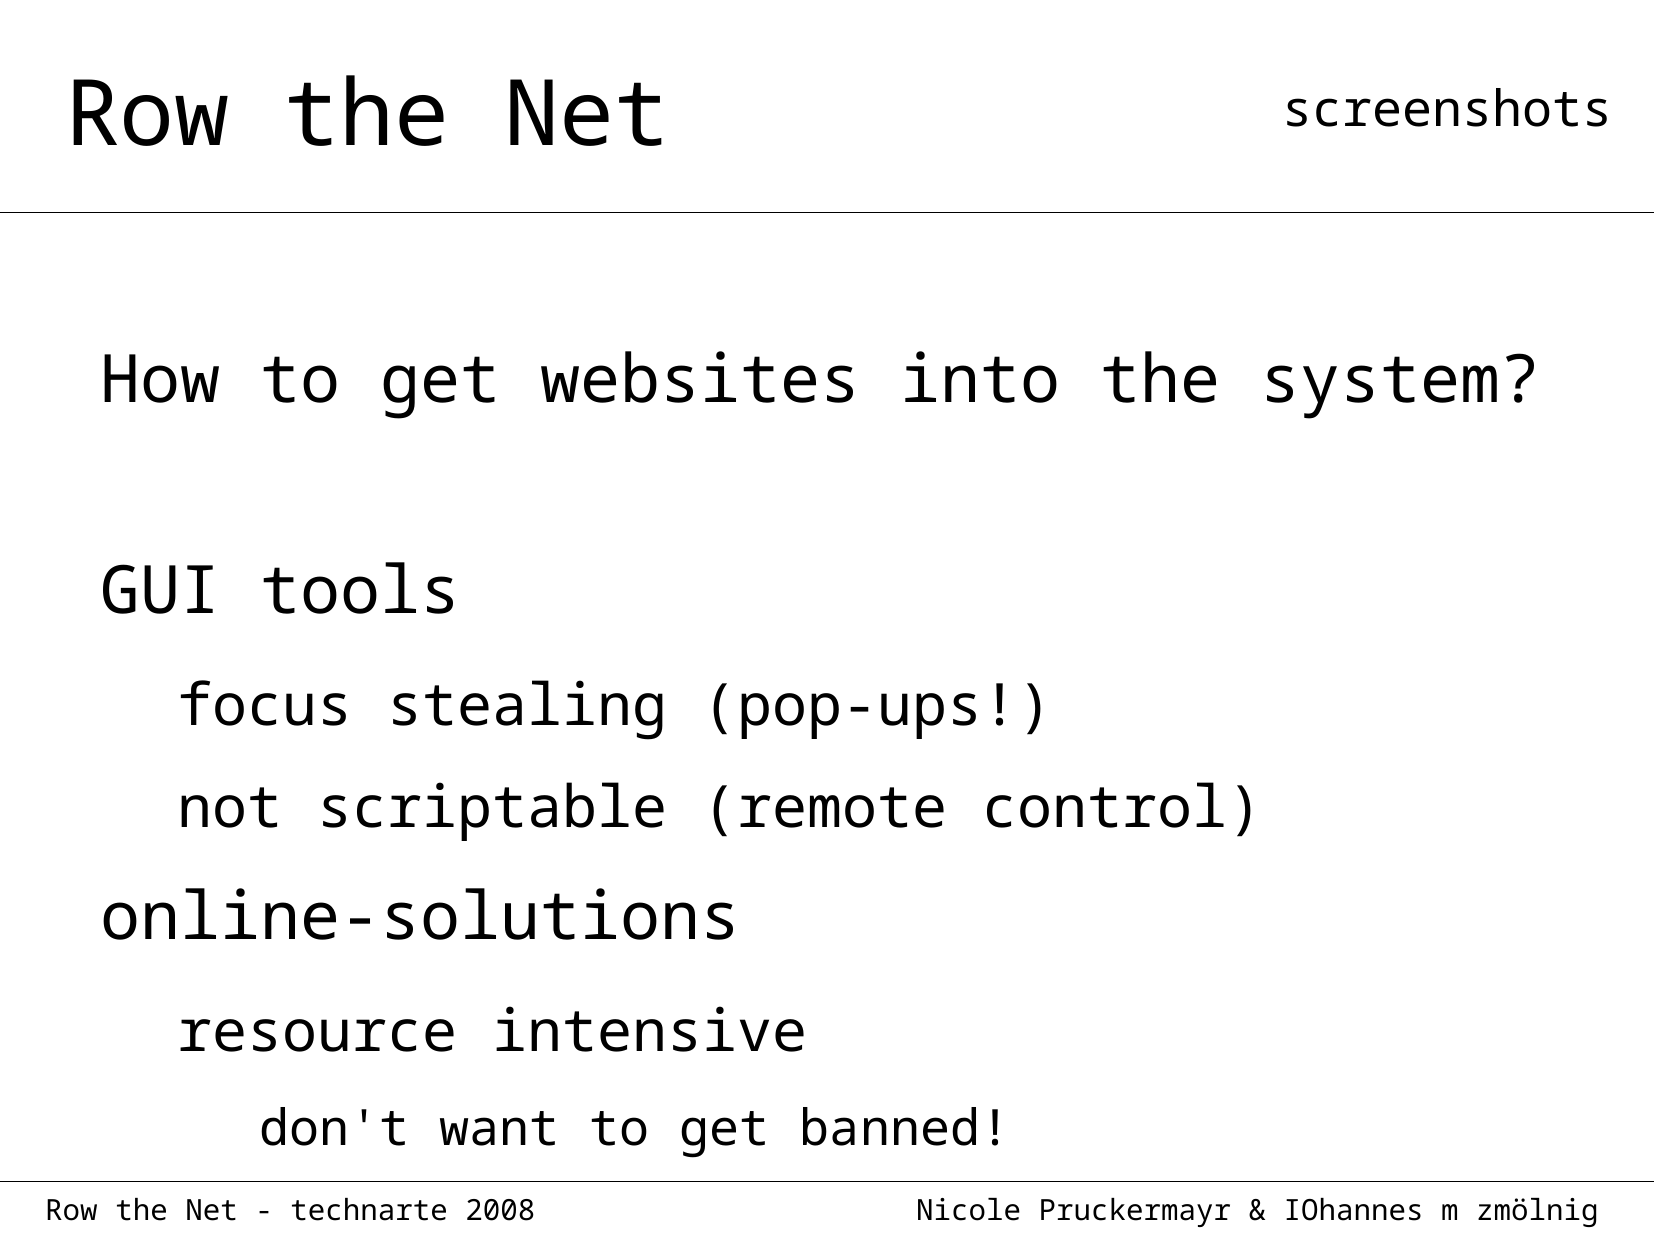

# screenshots
How to get websites into the system?
GUI tools
focus stealing (pop-ups!)
not scriptable (remote control)
online-solutions
resource intensive
don't want to get banned!